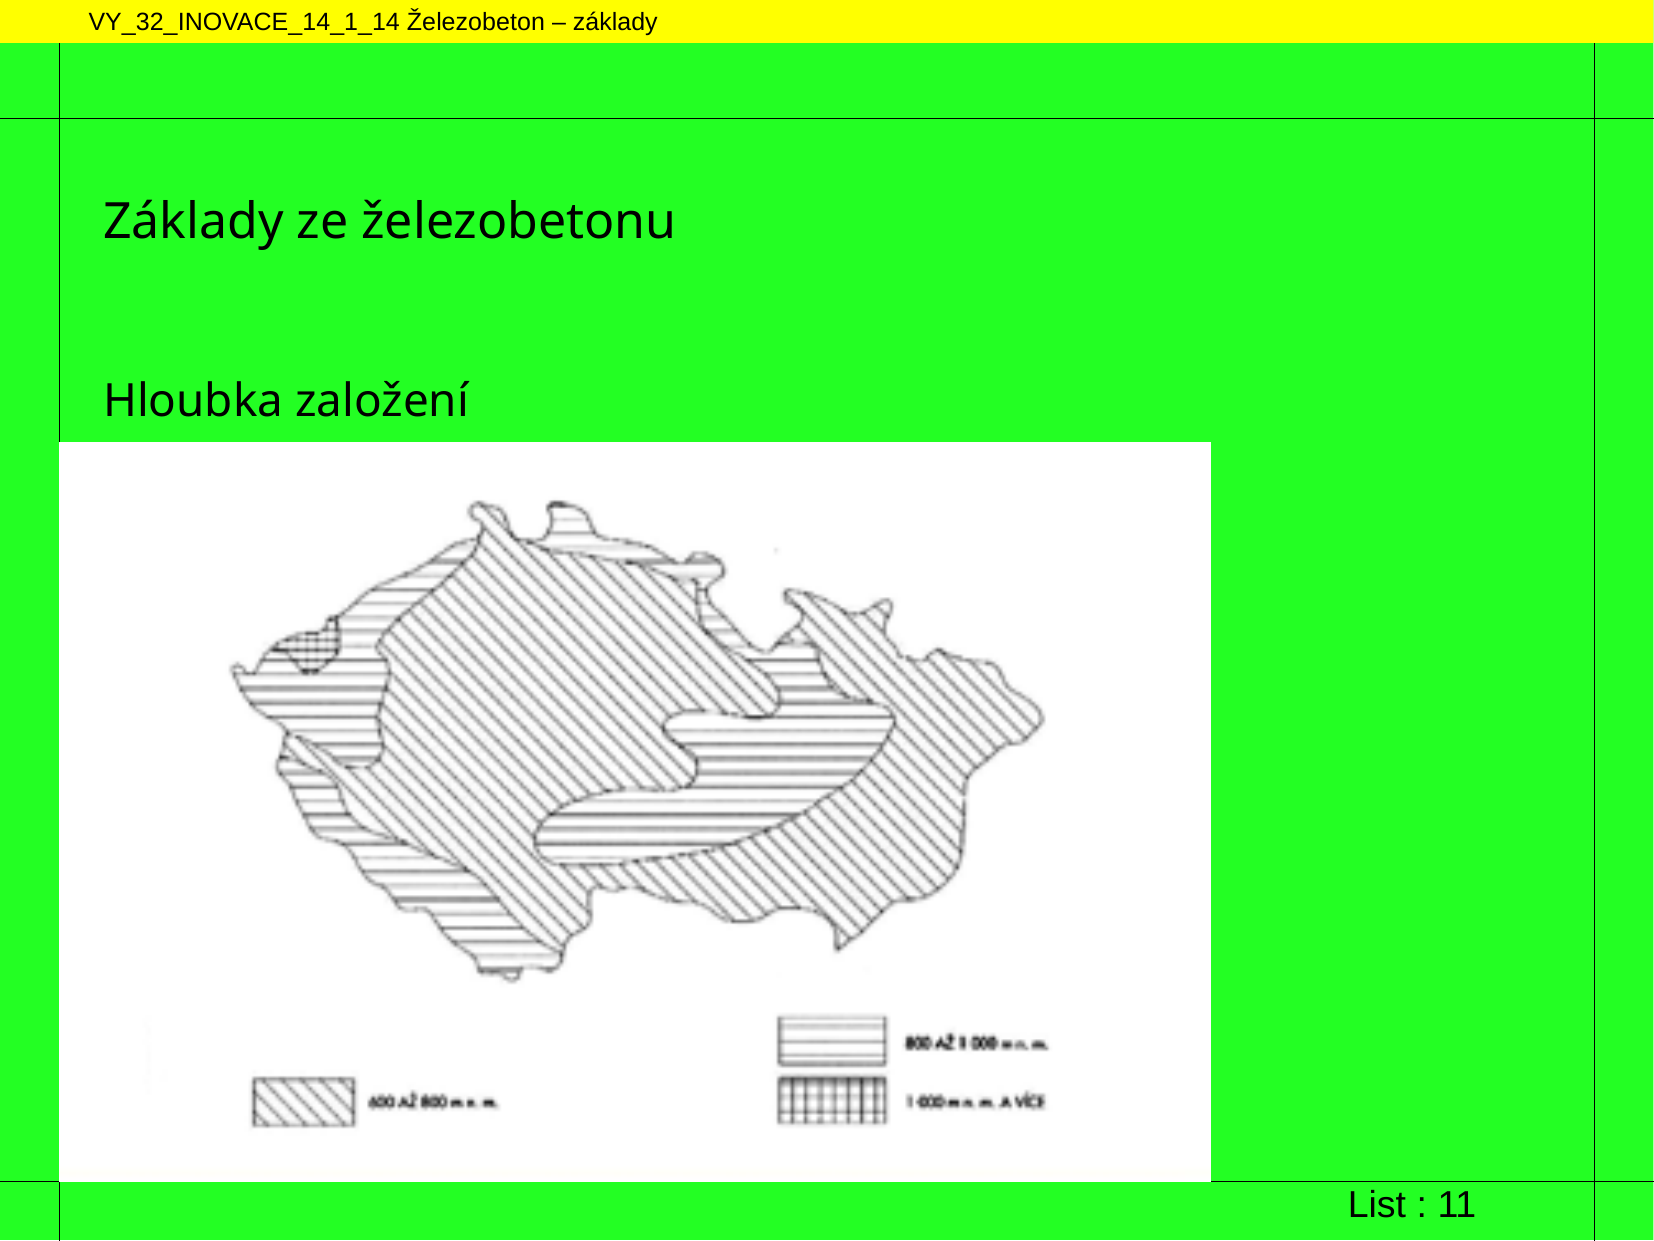

VY_32_INOVACE_14_1_14 Železobeton – základy
Základy ze železobetonu
Hloubka založení
List :